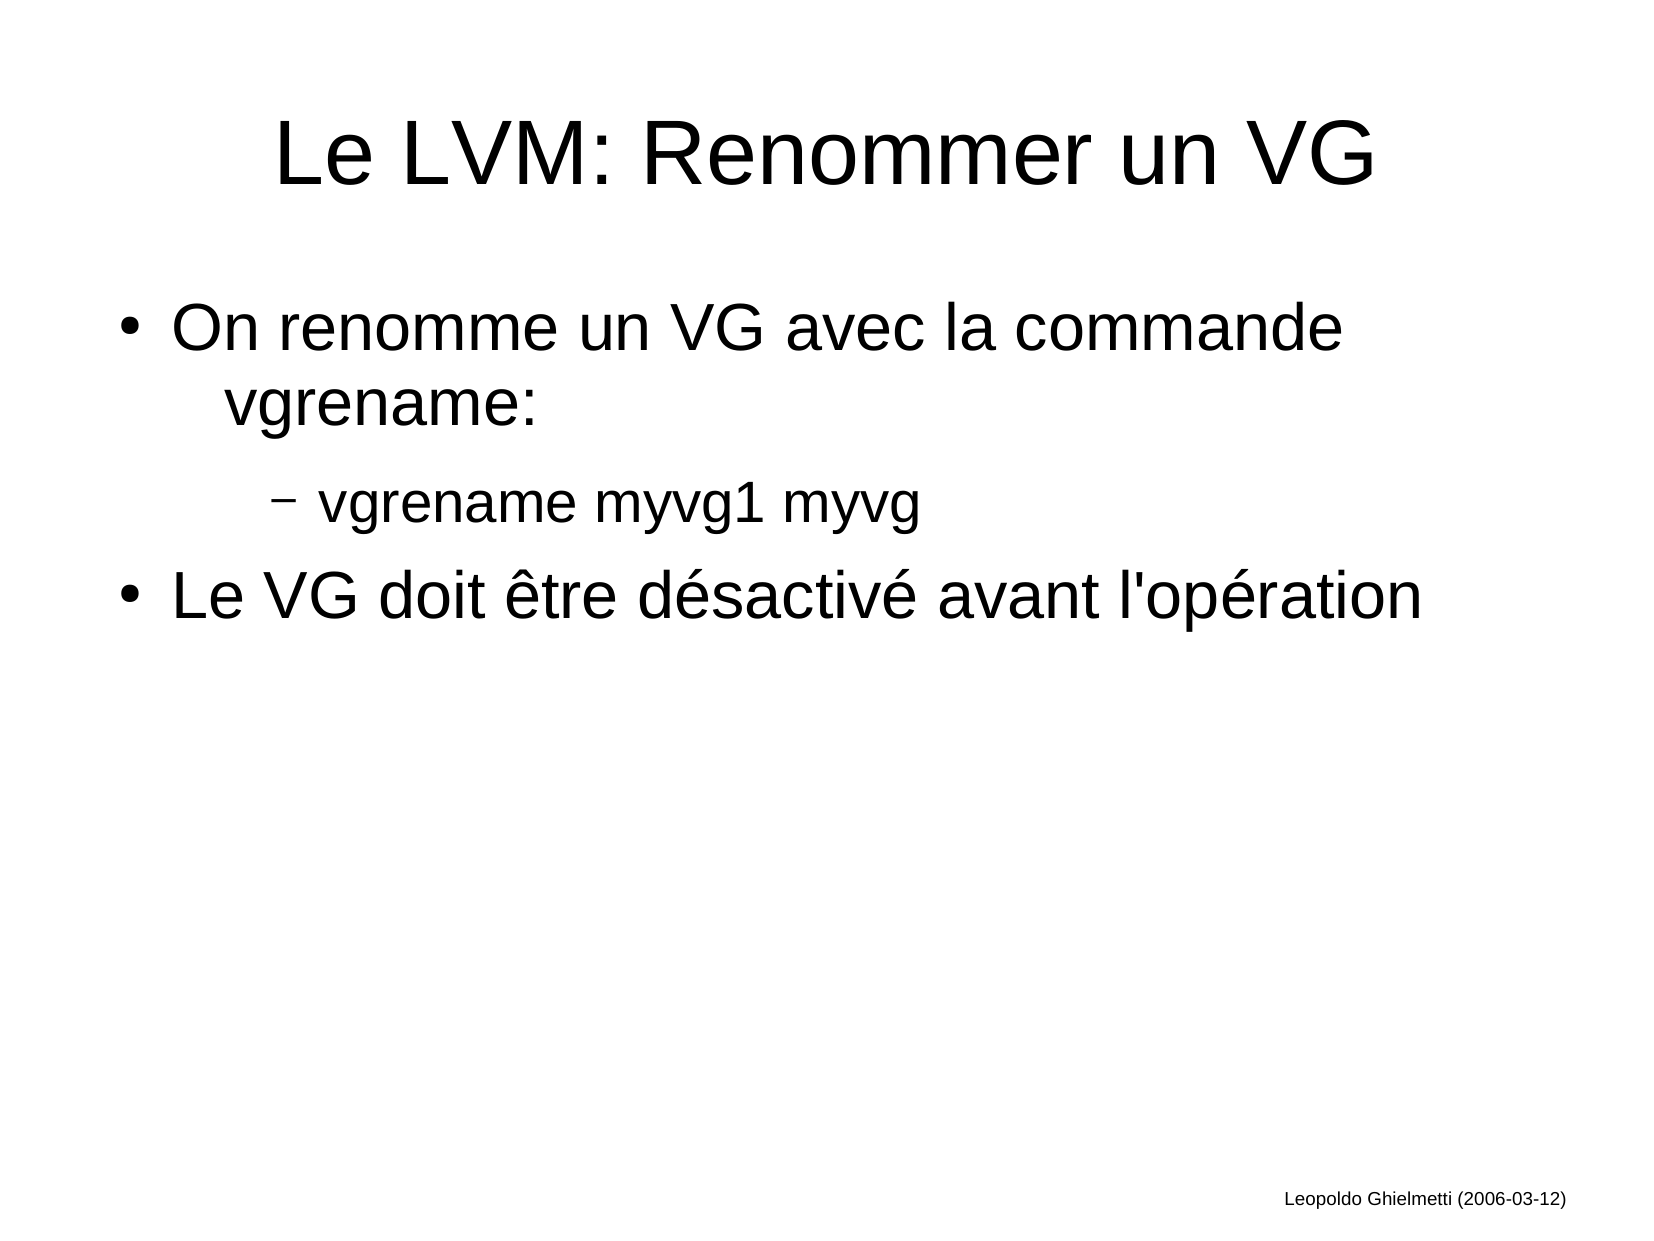

# Le LVM: Renommer un VG
On renomme un VG avec la commande vgrename:
vgrename myvg1 myvg
Le VG doit être désactivé avant l'opération
Leopoldo Ghielmetti (2006-03-12)